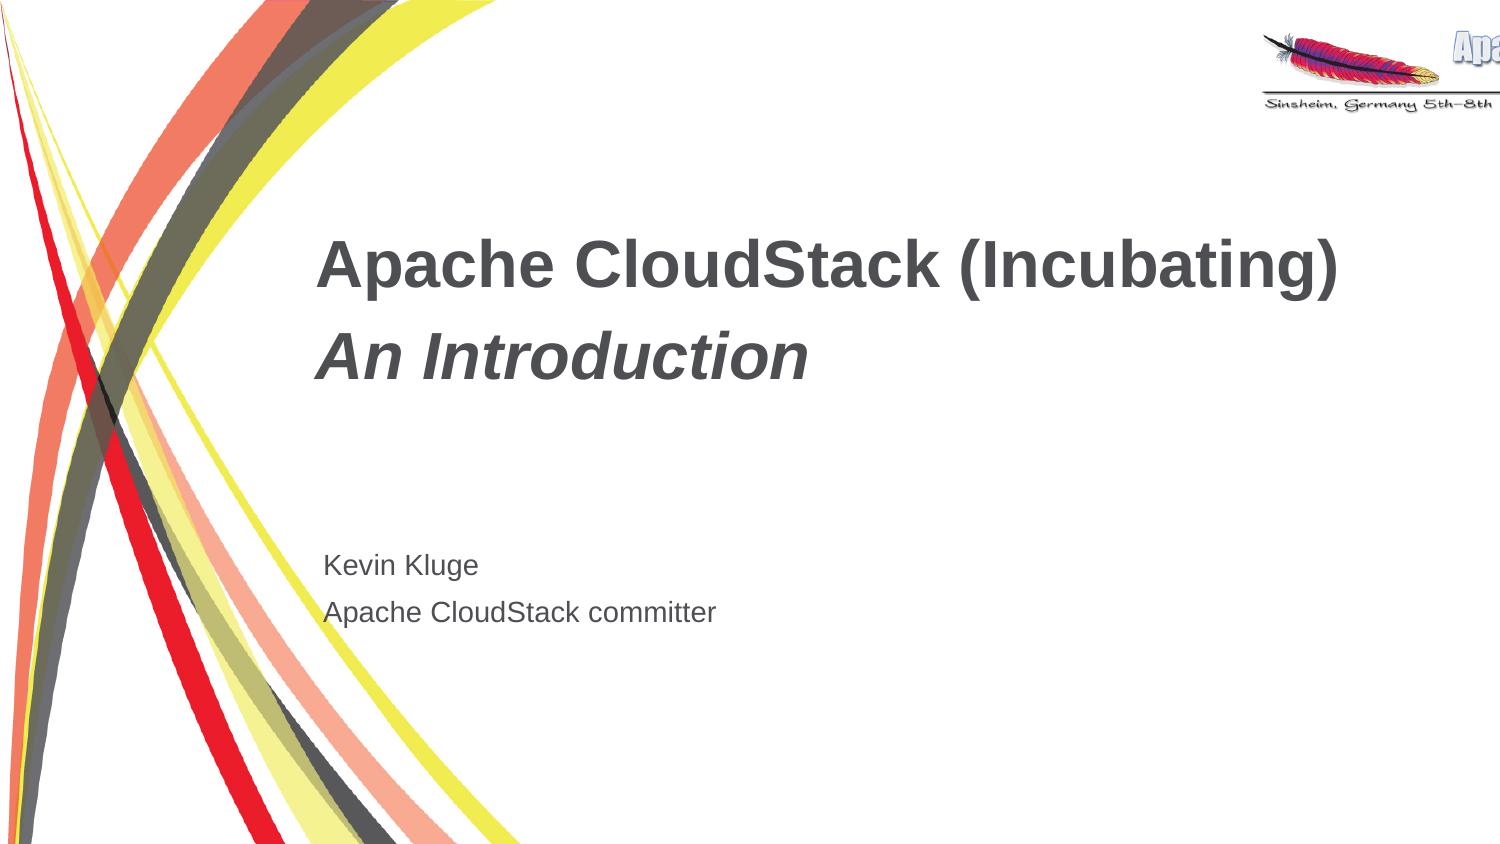

# Apache CloudStack (Incubating)
An Introduction
Kevin Kluge
Apache CloudStack committer